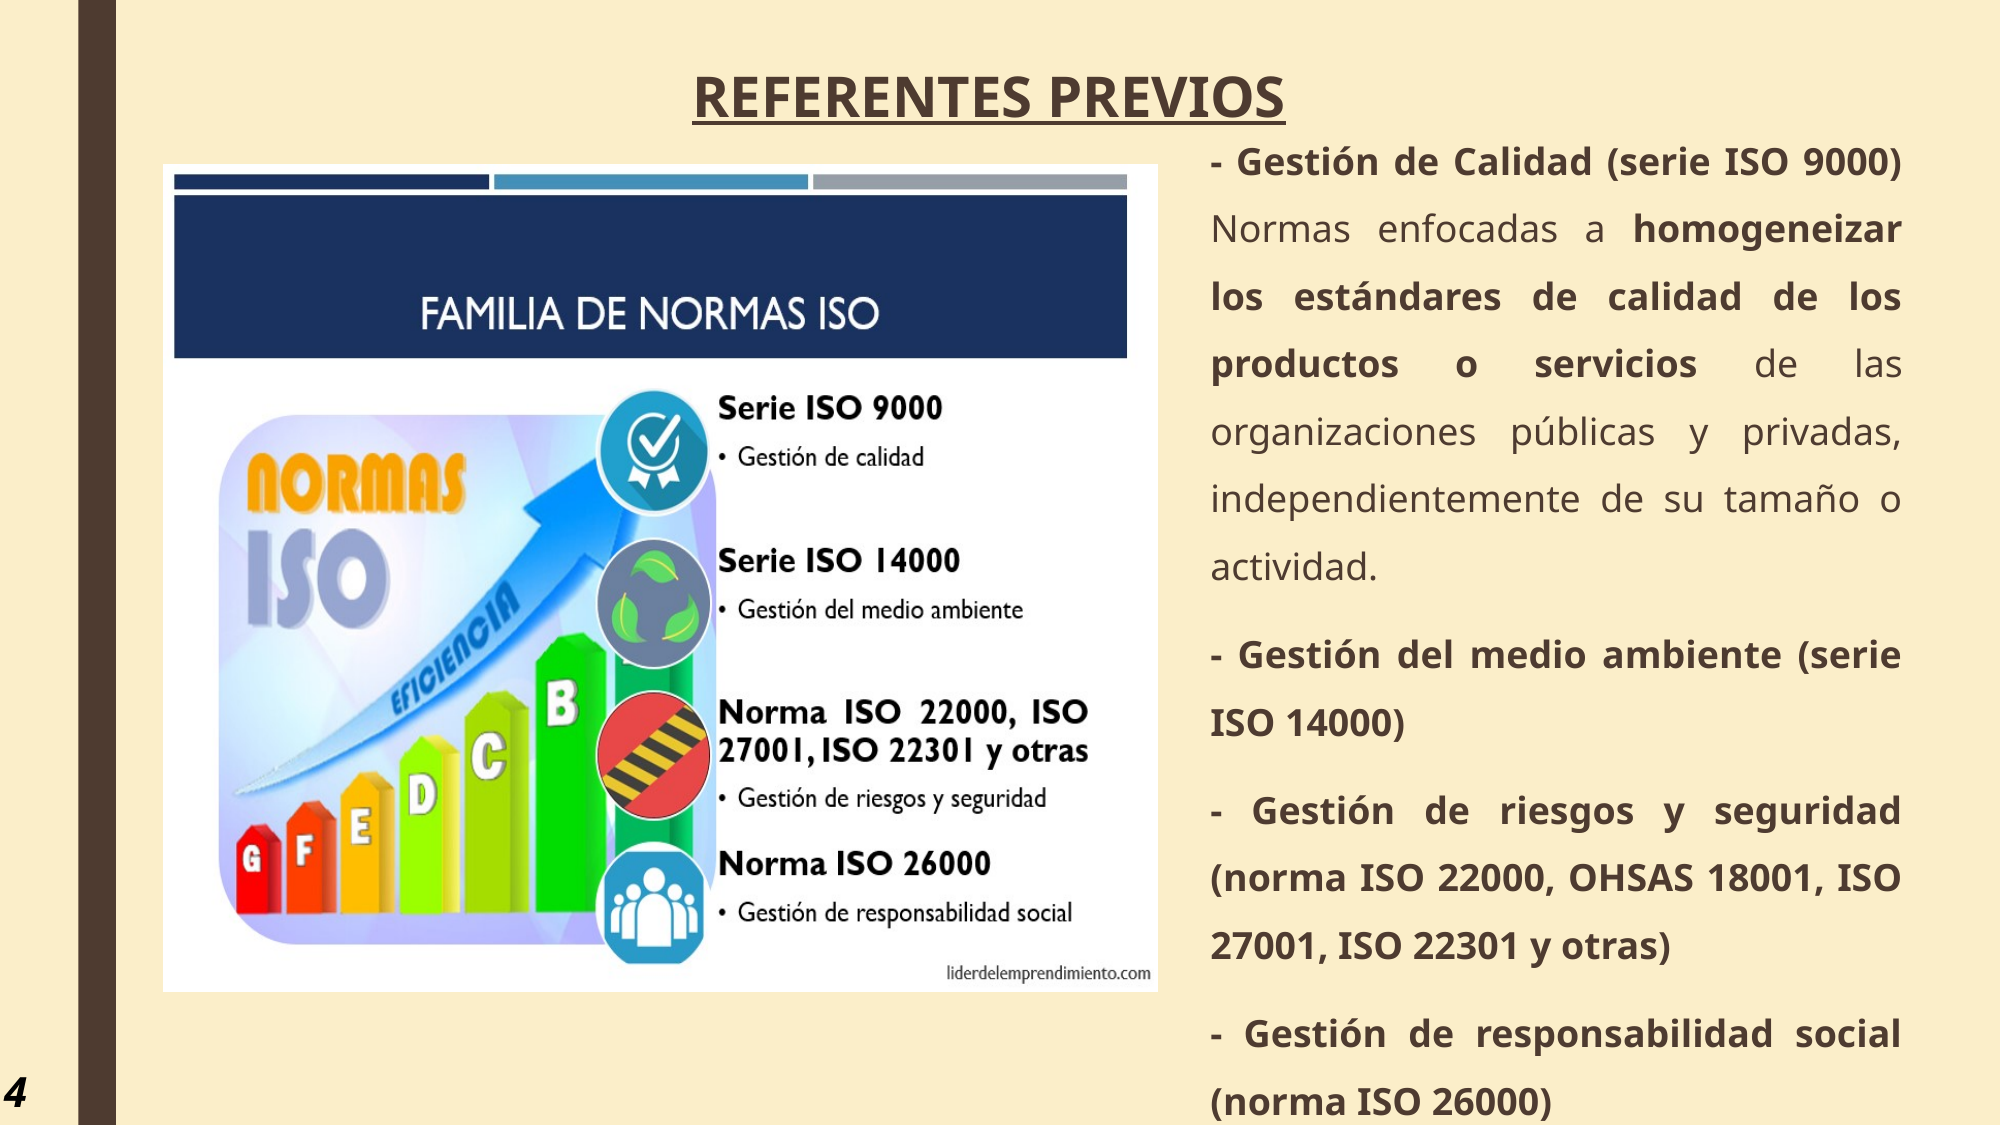

REFERENTES PREVIOS
# - Gestión de Calidad (serie ISO 9000) Normas enfocadas a homogeneizar los estándares de calidad de los productos o servicios de las organizaciones públicas y privadas, independientemente de su tamaño o actividad.
- Gestión del medio ambiente (serie ISO 14000)
- Gestión de riesgos y seguridad (norma ISO 22000, OHSAS 18001, ISO 27001, ISO 22301 y otras)
- Gestión de responsabilidad social (norma ISO 26000)
4